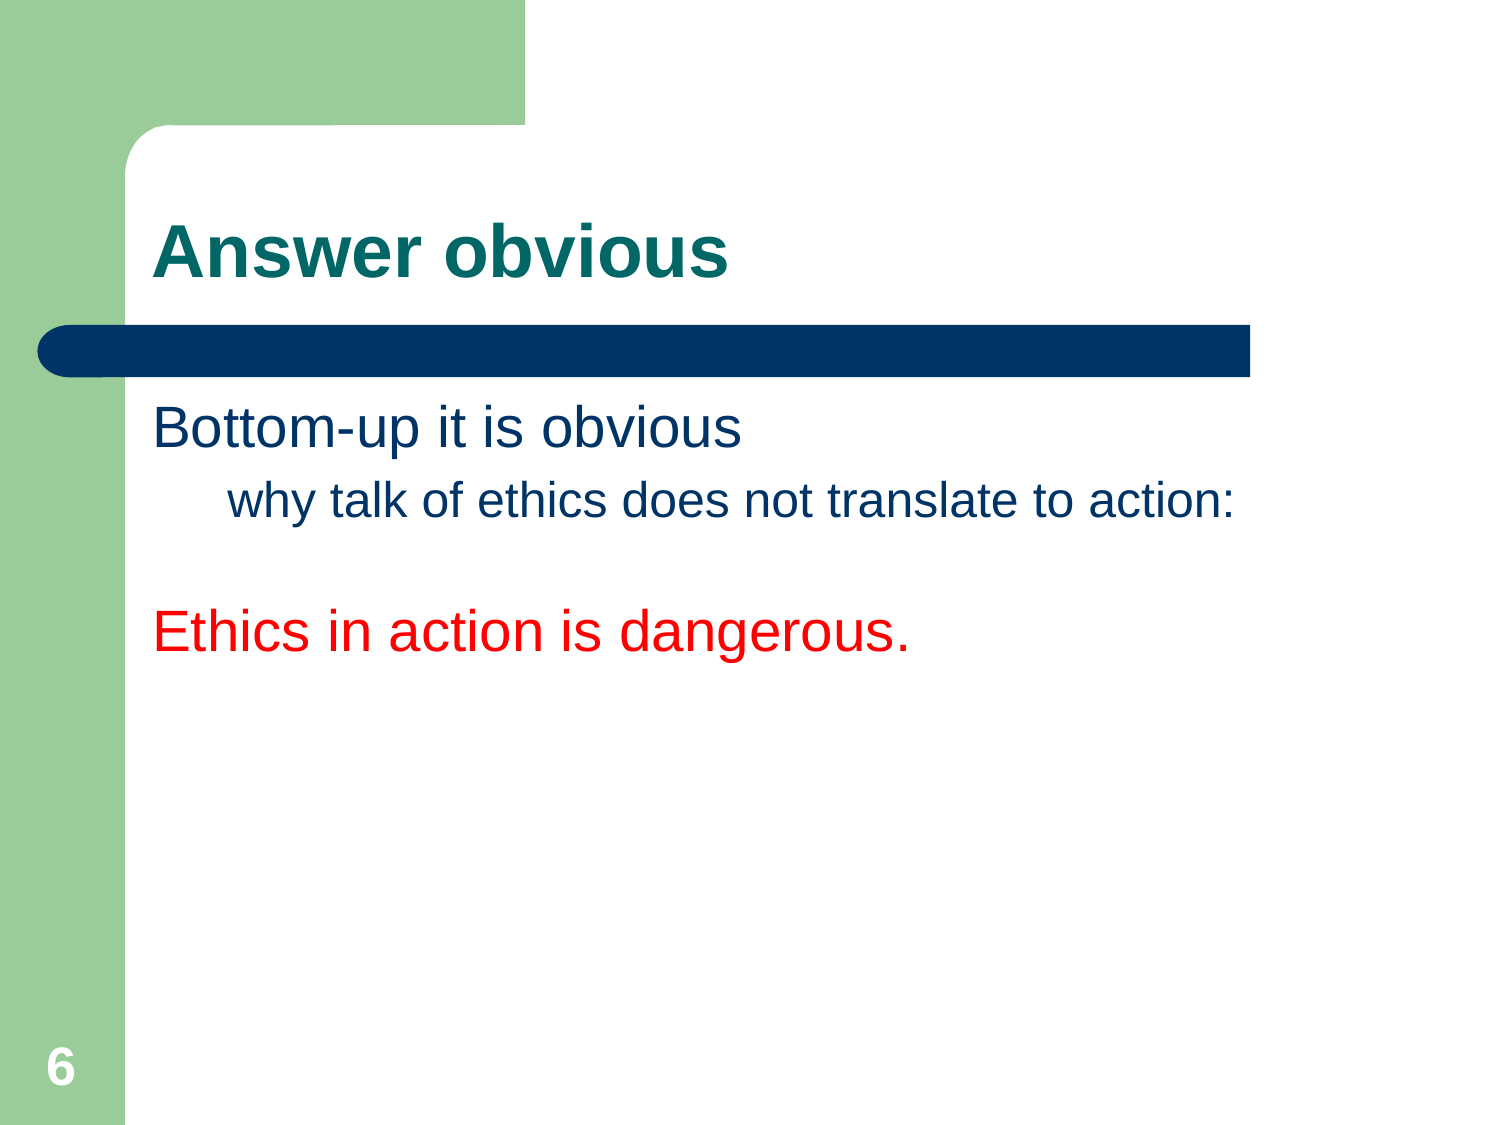

# Answer obvious
Bottom-up it is obvious
why talk of ethics does not translate to action:
Ethics in action is dangerous.
6